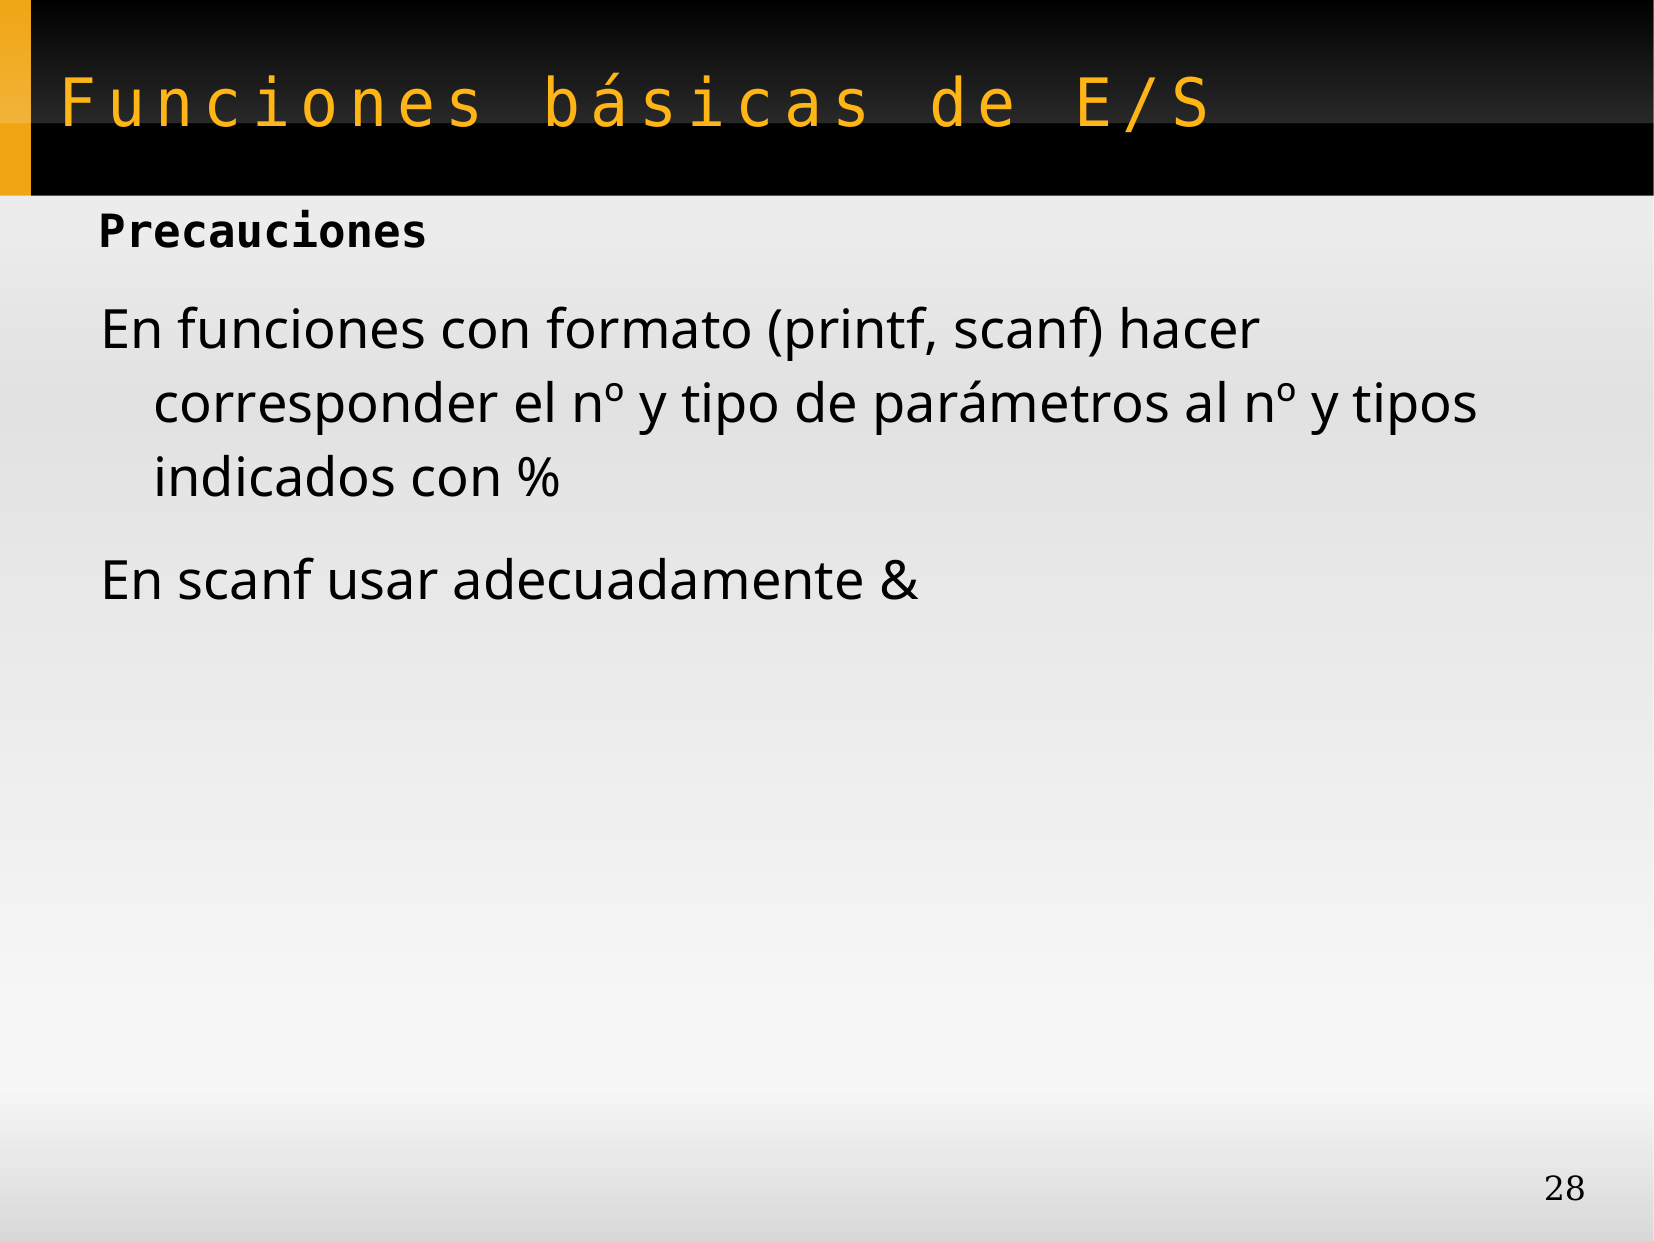

# Funciones básicas de E/S
Precauciones
En funciones con formato (printf, scanf) hacer corresponder el nº y tipo de parámetros al nº y tipos indicados con %
En scanf usar adecuadamente &
28